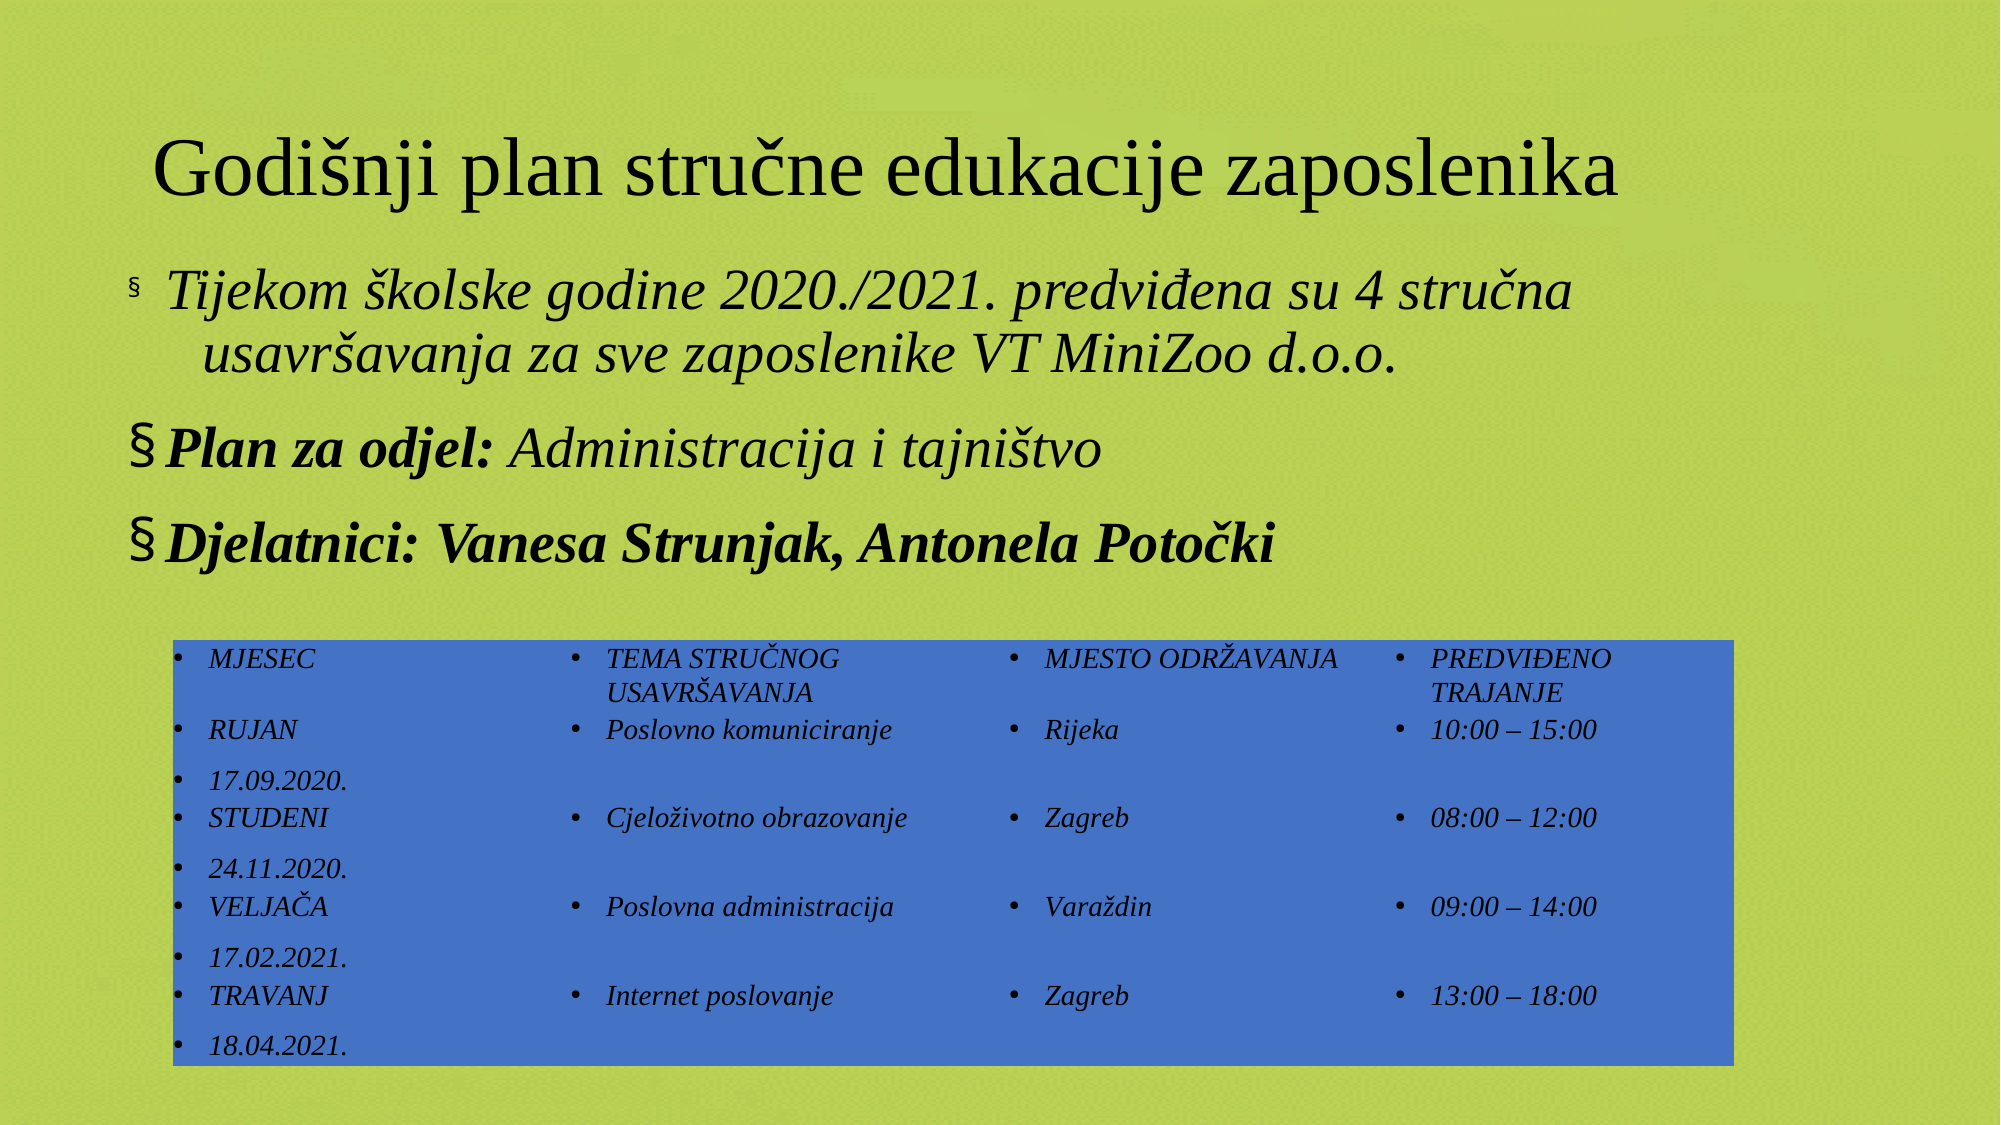

# Godišnji plan stručne edukacije zaposlenika
Tijekom školske godine 2020./2021. predviđena su 4 stručna usavršavanja za sve zaposlenike VT MiniZoo d.o.o.
Plan za odjel: Administracija i tajništvo
Djelatnici: Vanesa Strunjak, Antonela Potočki
| MJESEC | TEMA STRUČNOG USAVRŠAVANJA | MJESTO ODRŽAVANJA | PREDVIĐENO TRAJANJE |
| --- | --- | --- | --- |
| RUJAN 17.09.2020. | Poslovno komuniciranje | Rijeka | 10:00 – 15:00 |
| STUDENI 24.11.2020. | Cjeloživotno obrazovanje | Zagreb | 08:00 – 12:00 |
| VELJAČA 17.02.2021. | Poslovna administracija | Varaždin | 09:00 – 14:00 |
| TRAVANJ 18.04.2021. | Internet poslovanje | Zagreb | 13:00 – 18:00 |